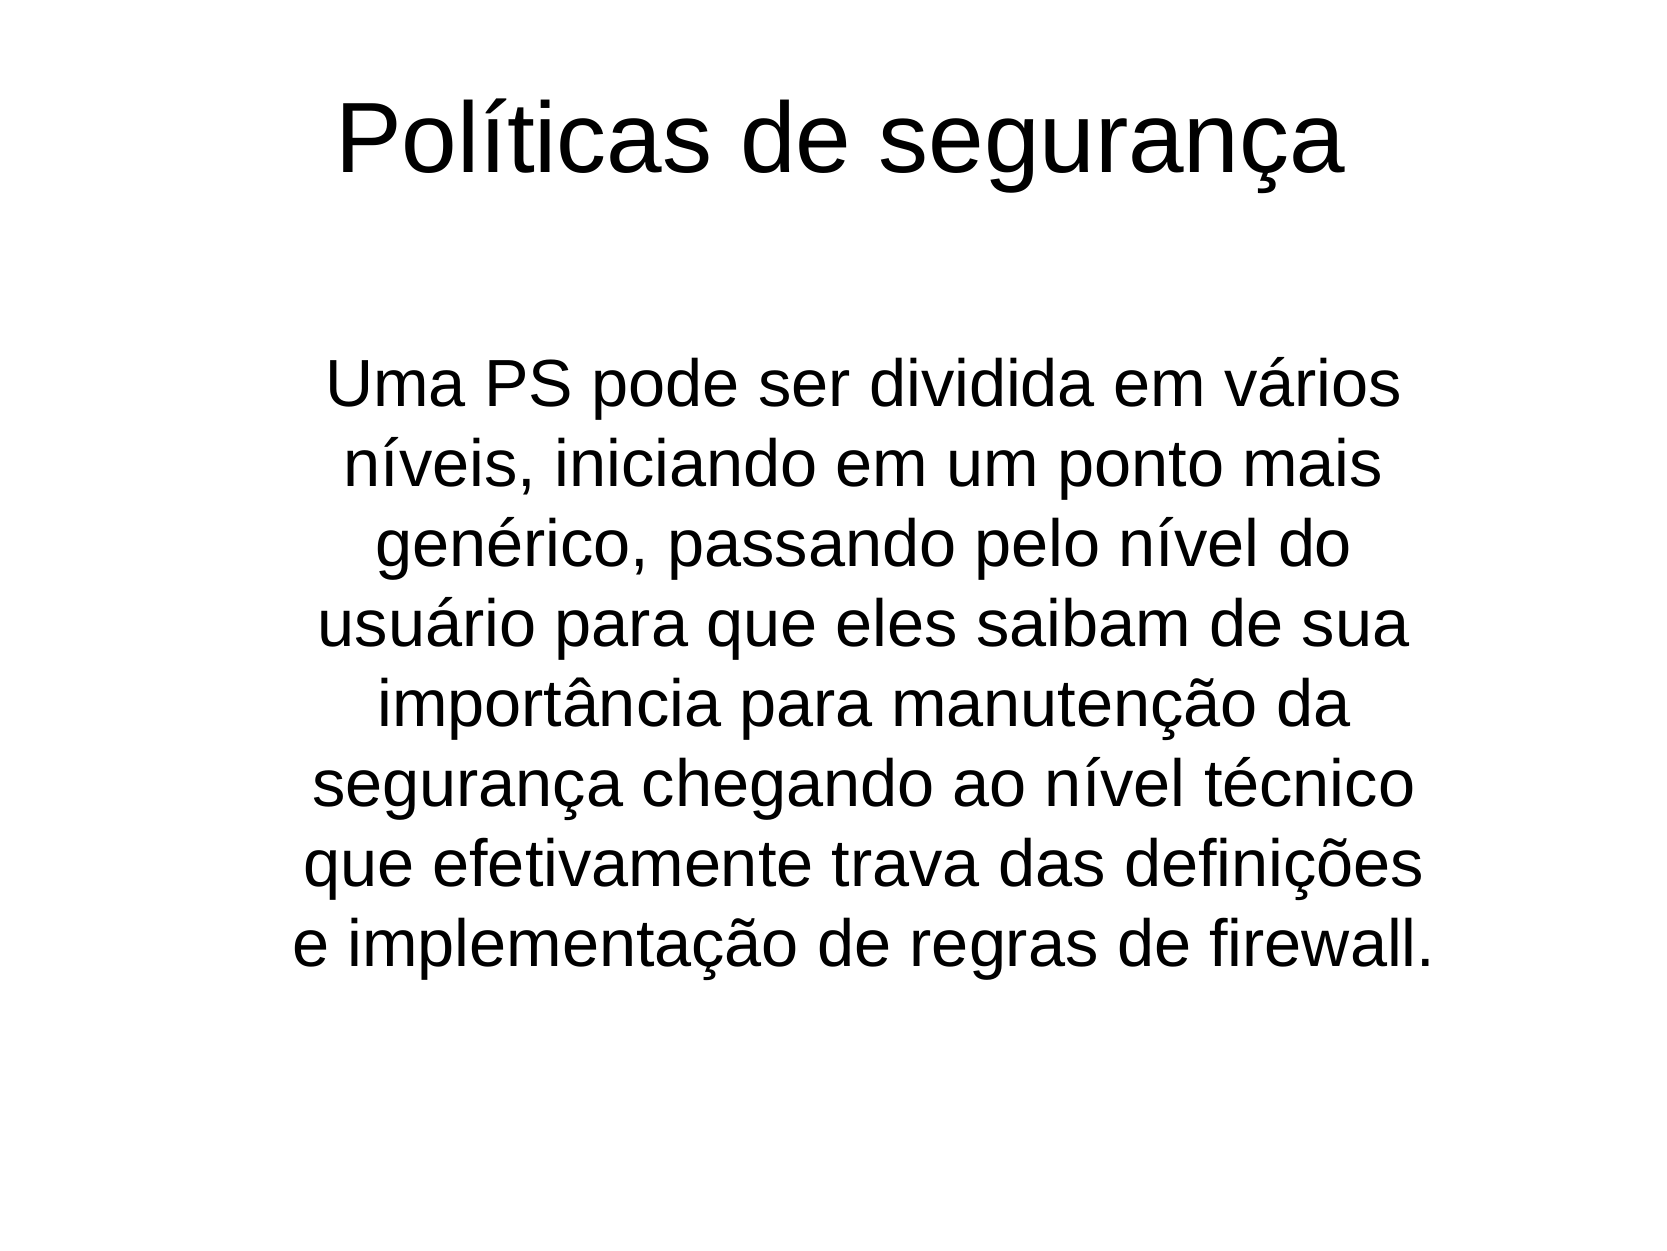

# Políticas de segurança
Uma PS pode ser dividida em vários níveis, iniciando em um ponto mais genérico, passando pelo nível do usuário para que eles saibam de sua importância para manutenção da segurança chegando ao nível técnico que efetivamente trava das definições e implementação de regras de firewall.